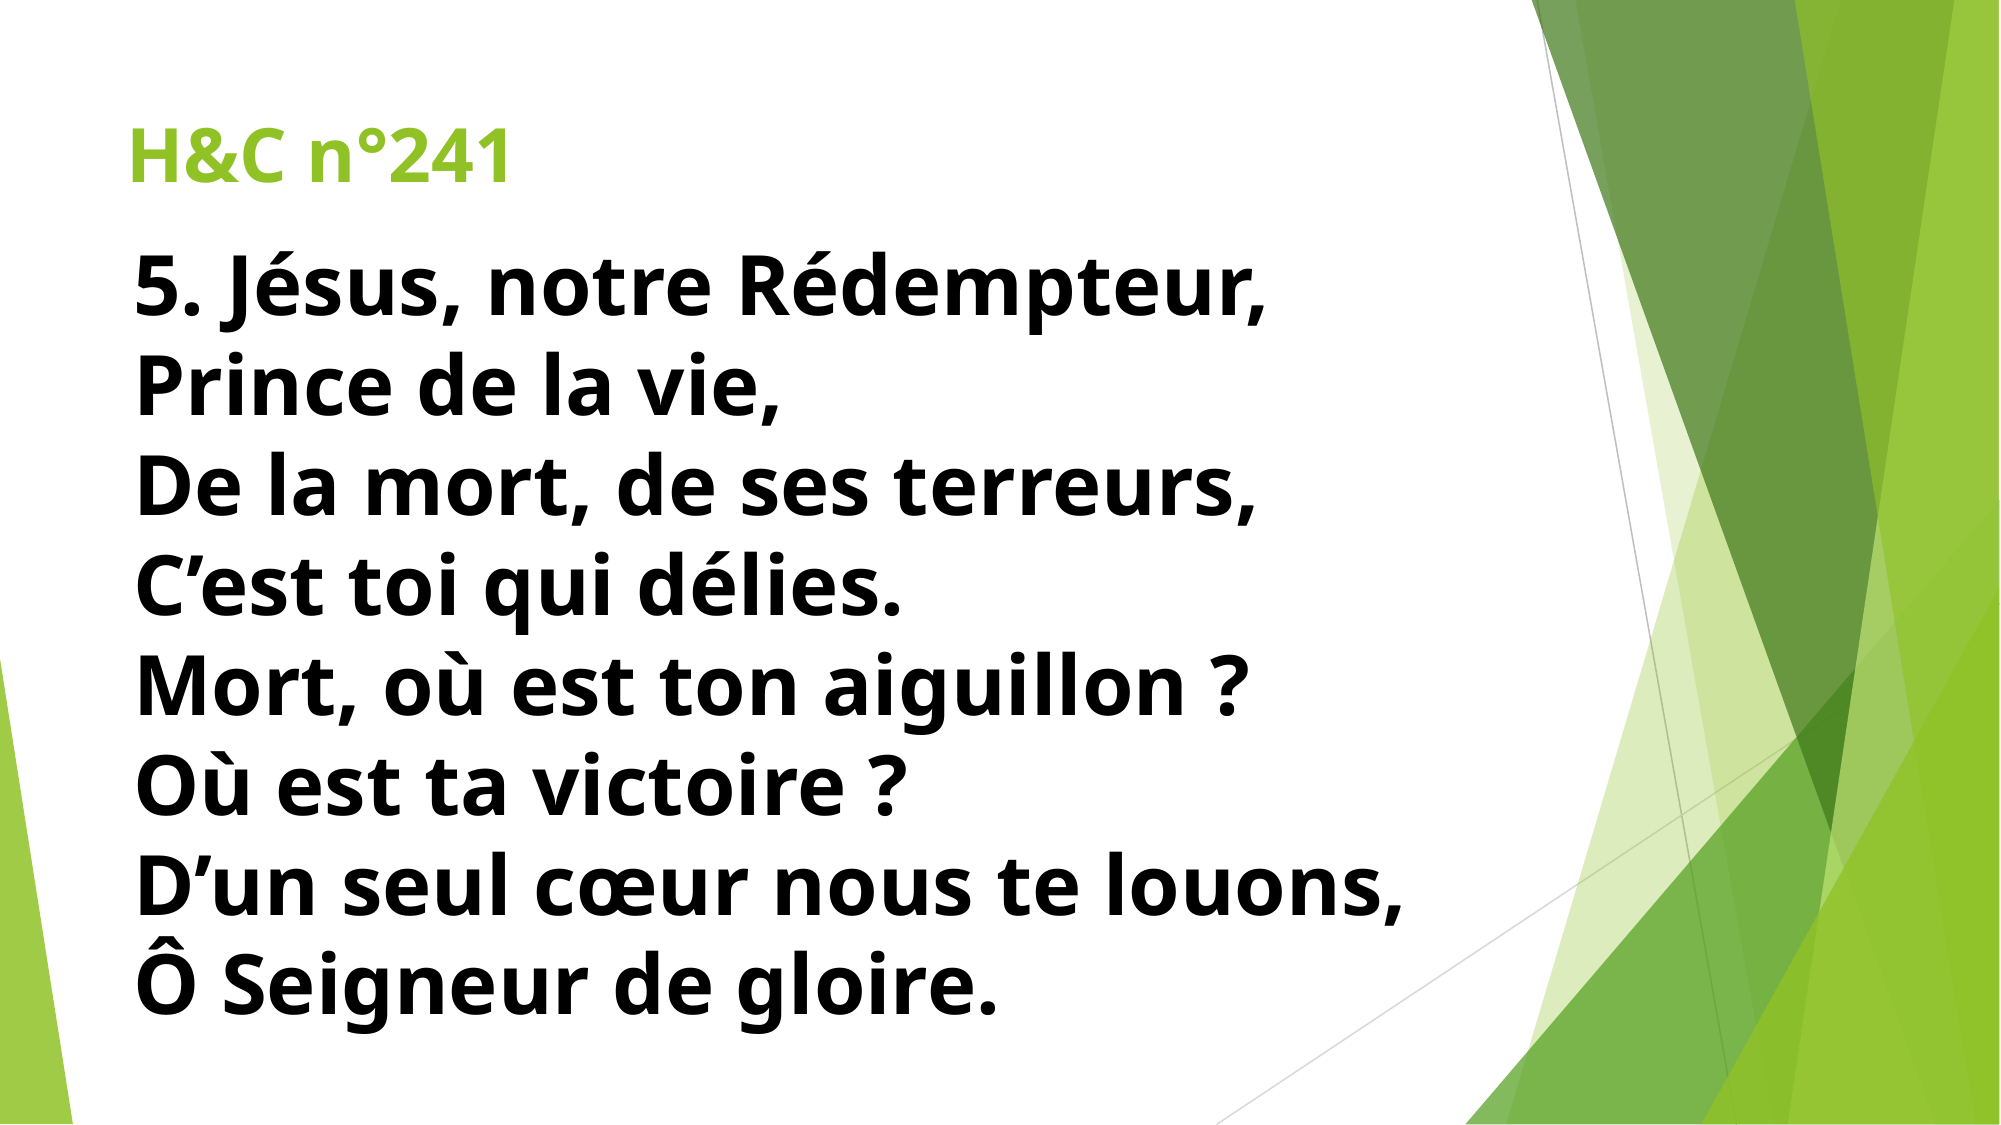

H&C n°241
5. Jésus, notre Rédempteur,
Prince de la vie,
De la mort, de ses terreurs,
C’est toi qui délies.
Mort, où est ton aiguillon ?
Où est ta victoire ?
D’un seul cœur nous te louons,
Ô Seigneur de gloire.